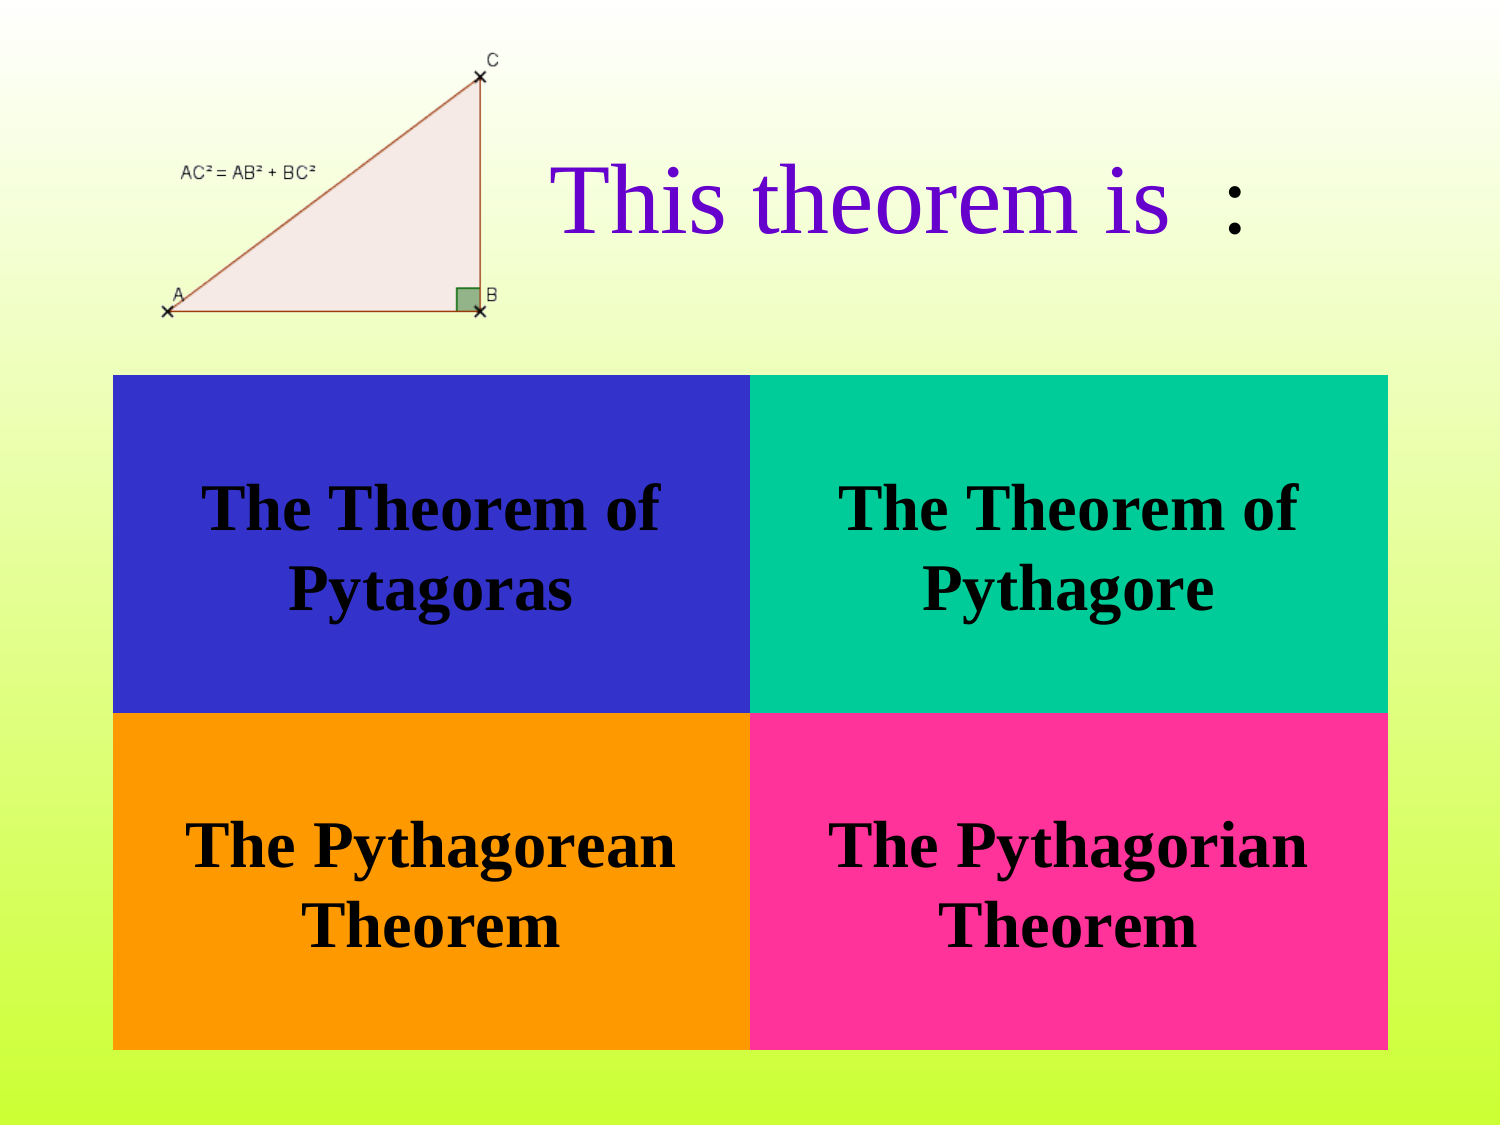

# This theorem is :
| The Theorem of Pytagoras | The Theorem of Pythagore |
| --- | --- |
| The Pythagorean Theorem | The Pythagorian Theorem |